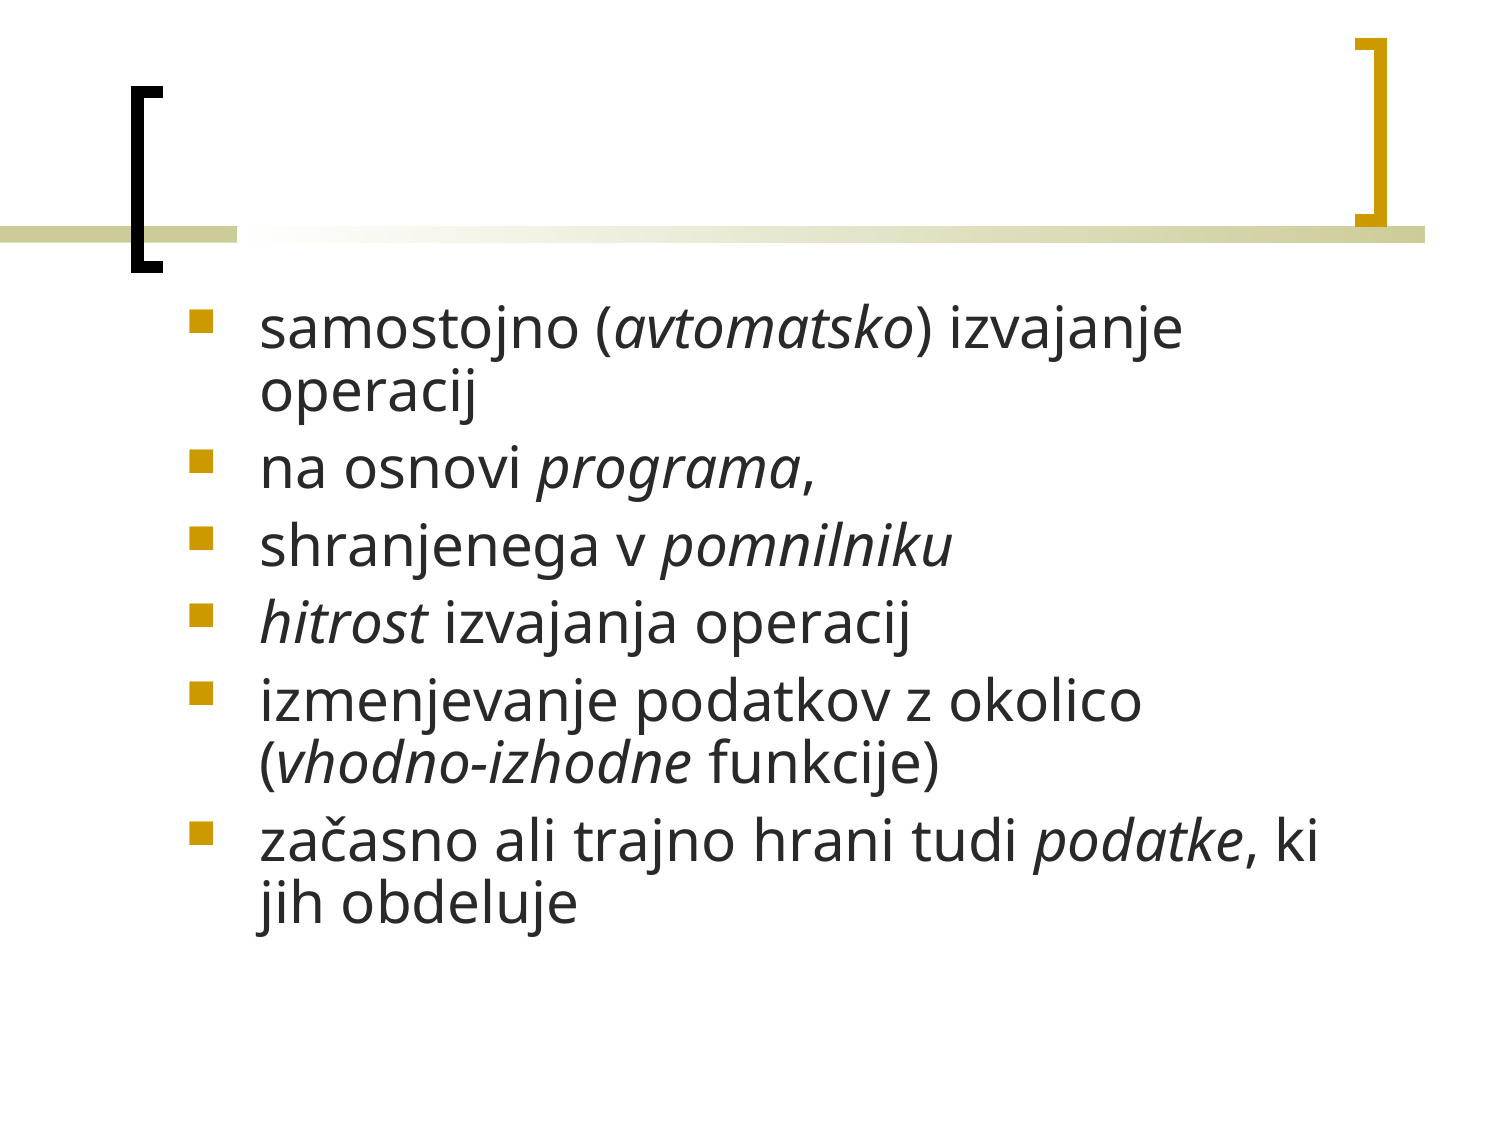

# samostojno (avtomatsko) izvajanje operacij
na osnovi programa,
shranjenega v pomnilniku
hitrost izvajanja operacij
izmenjevanje podatkov z okolico (vhodno-izhodne funkcije)
začasno ali trajno hrani tudi podatke, ki jih obdeluje